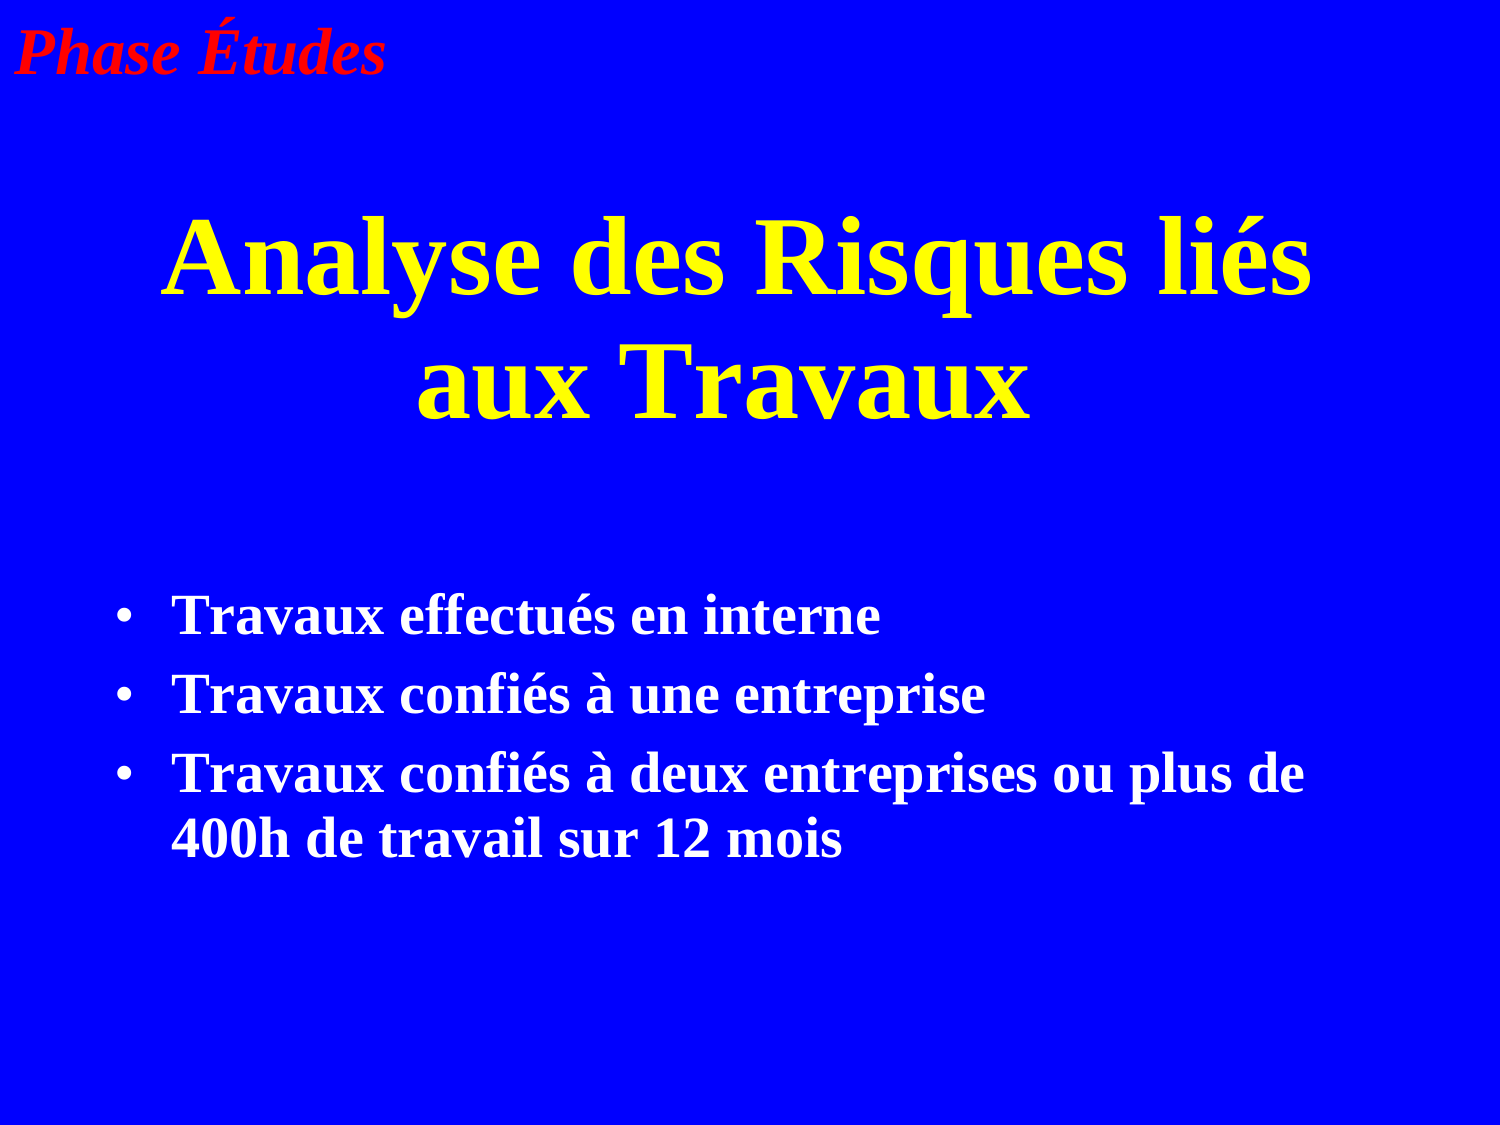

Phase Études
# Analyse des Risques liés aux Travaux
Travaux effectués en interne
Travaux confiés à une entreprise
Travaux confiés à deux entreprises ou plus de 400h de travail sur 12 mois